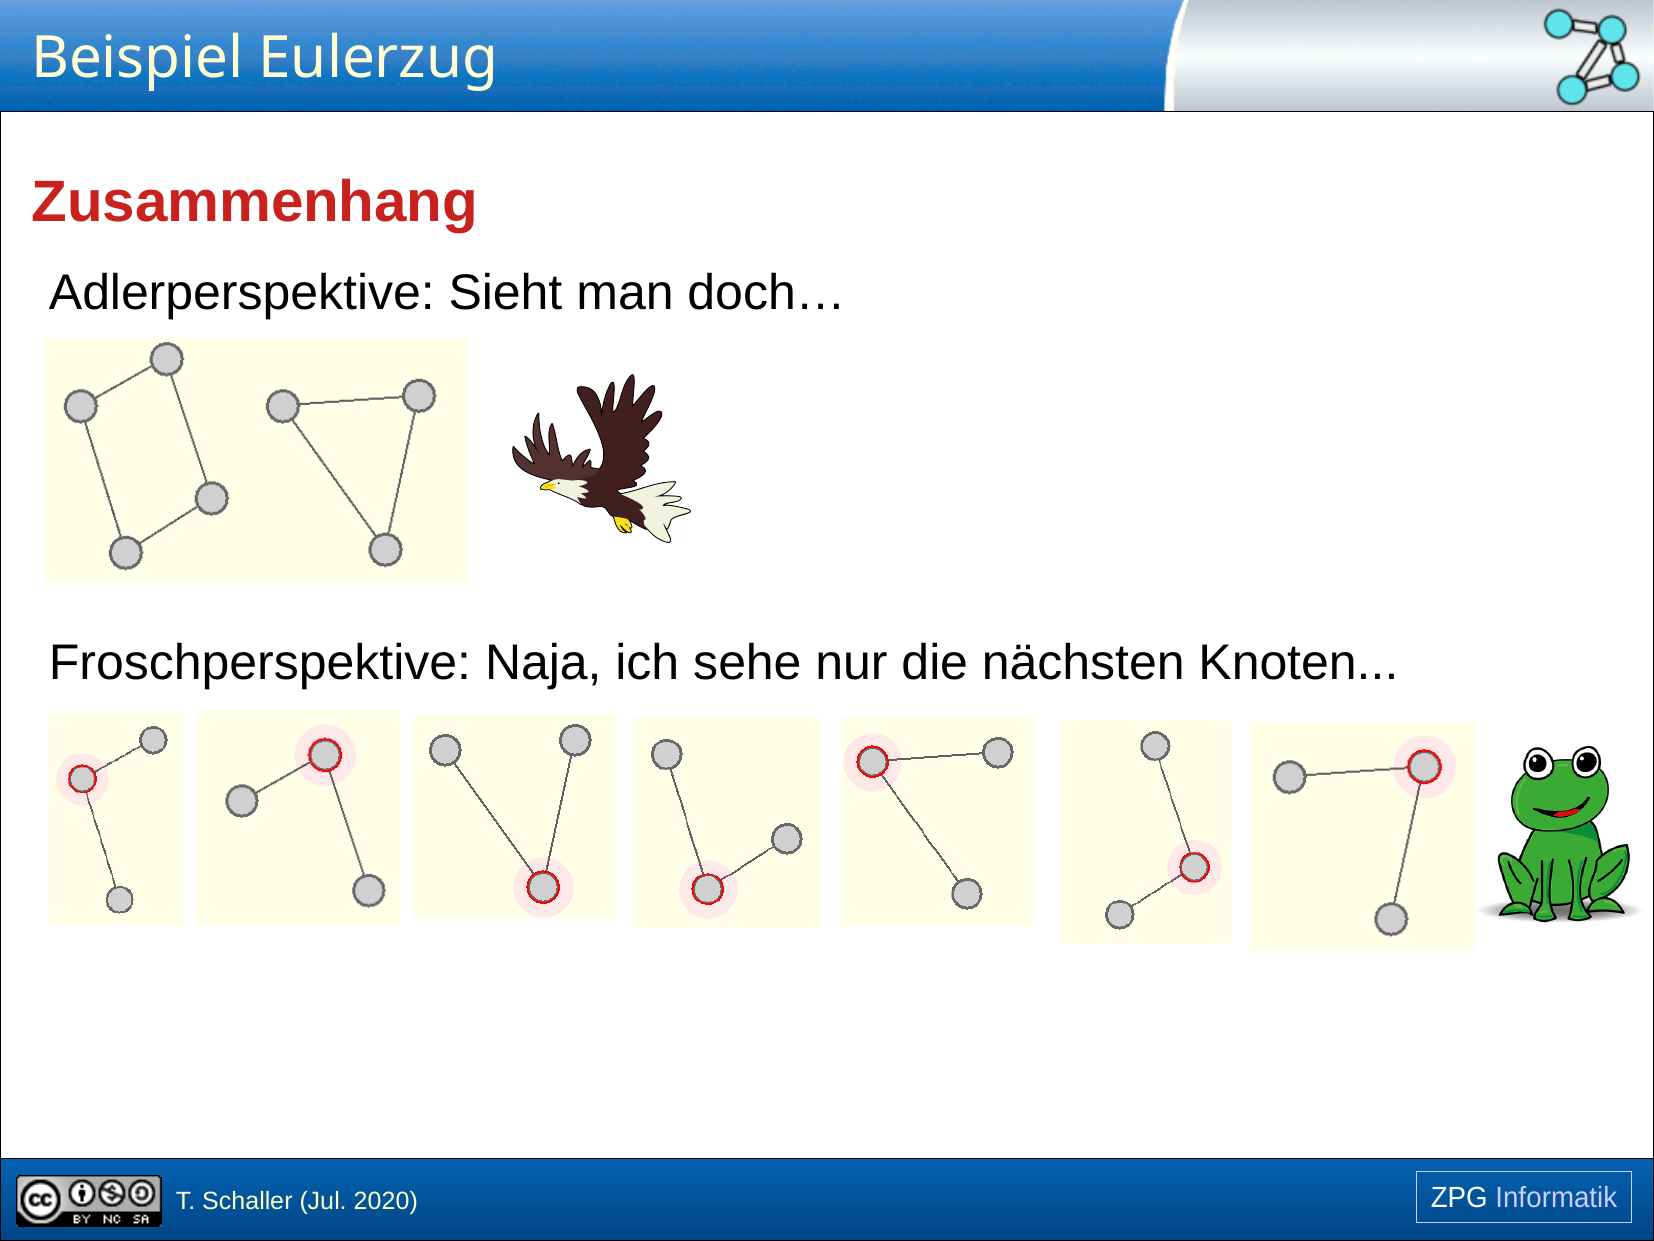

# Beispiel Eulerzug
Zusammenhang
Adlerperspektive: Sieht man doch…
Froschperspektive: Naja, ich sehe nur die nächsten Knoten...
8